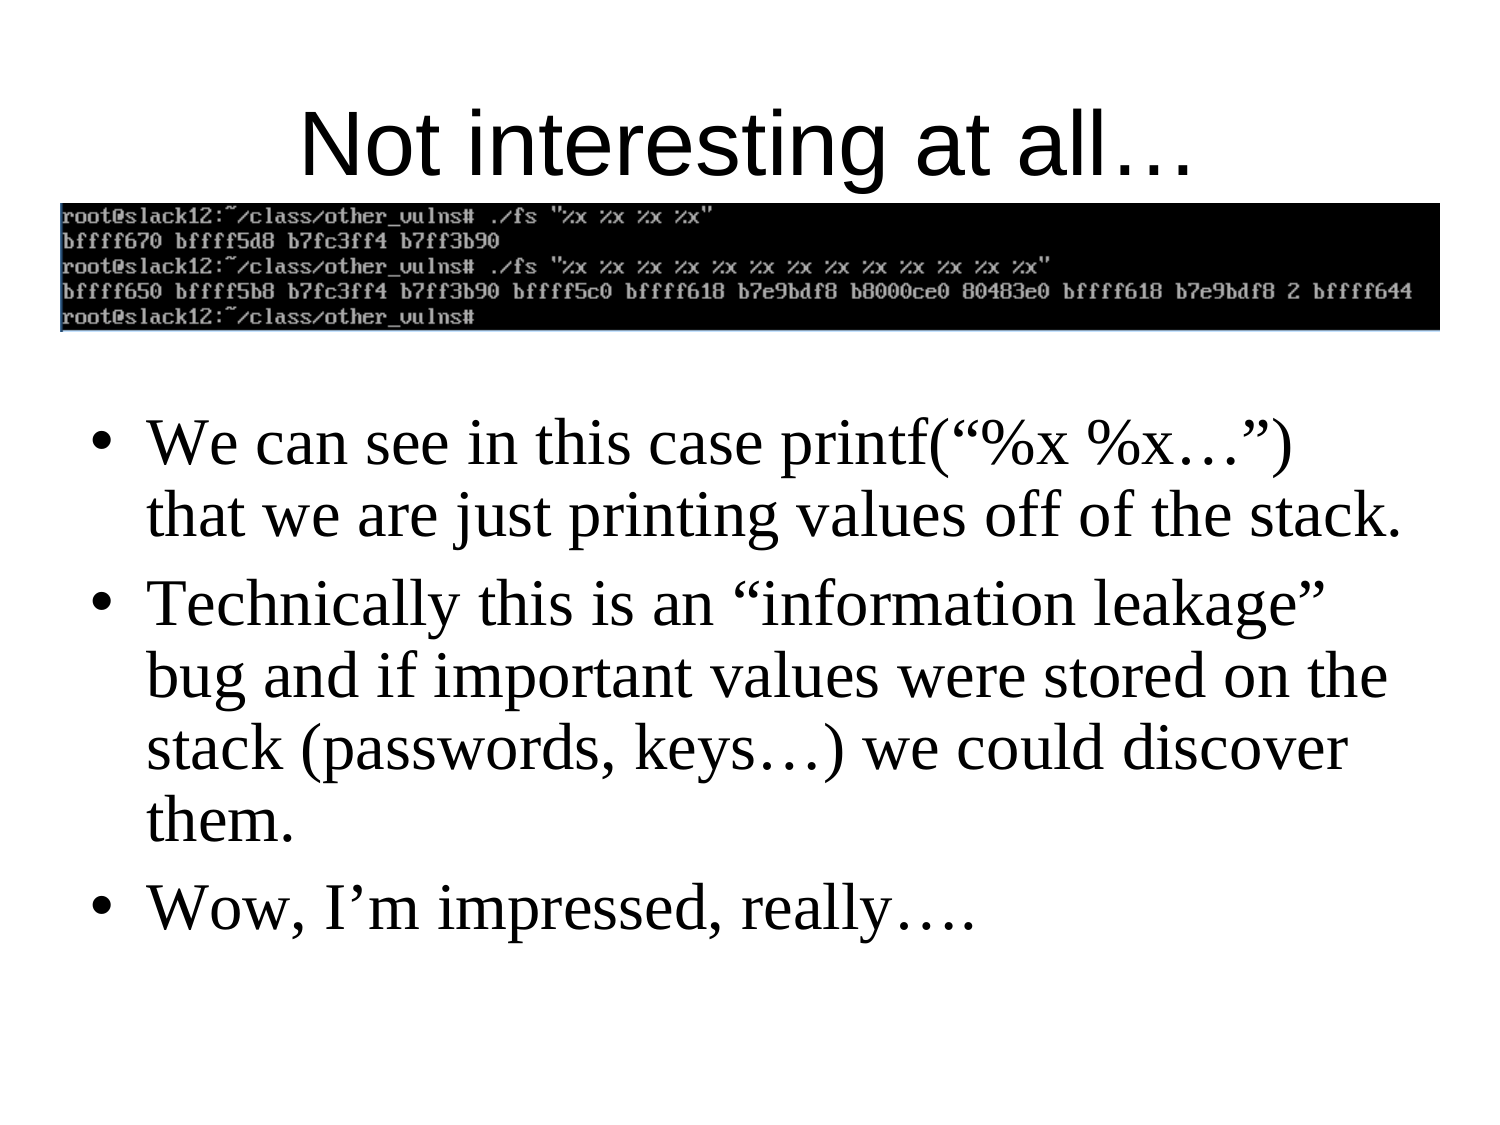

# Not interesting at all…
We can see in this case printf(“%x %x…”) that we are just printing values off of the stack.
Technically this is an “information leakage” bug and if important values were stored on the stack (passwords, keys…) we could discover them.
Wow, I’m impressed, really….